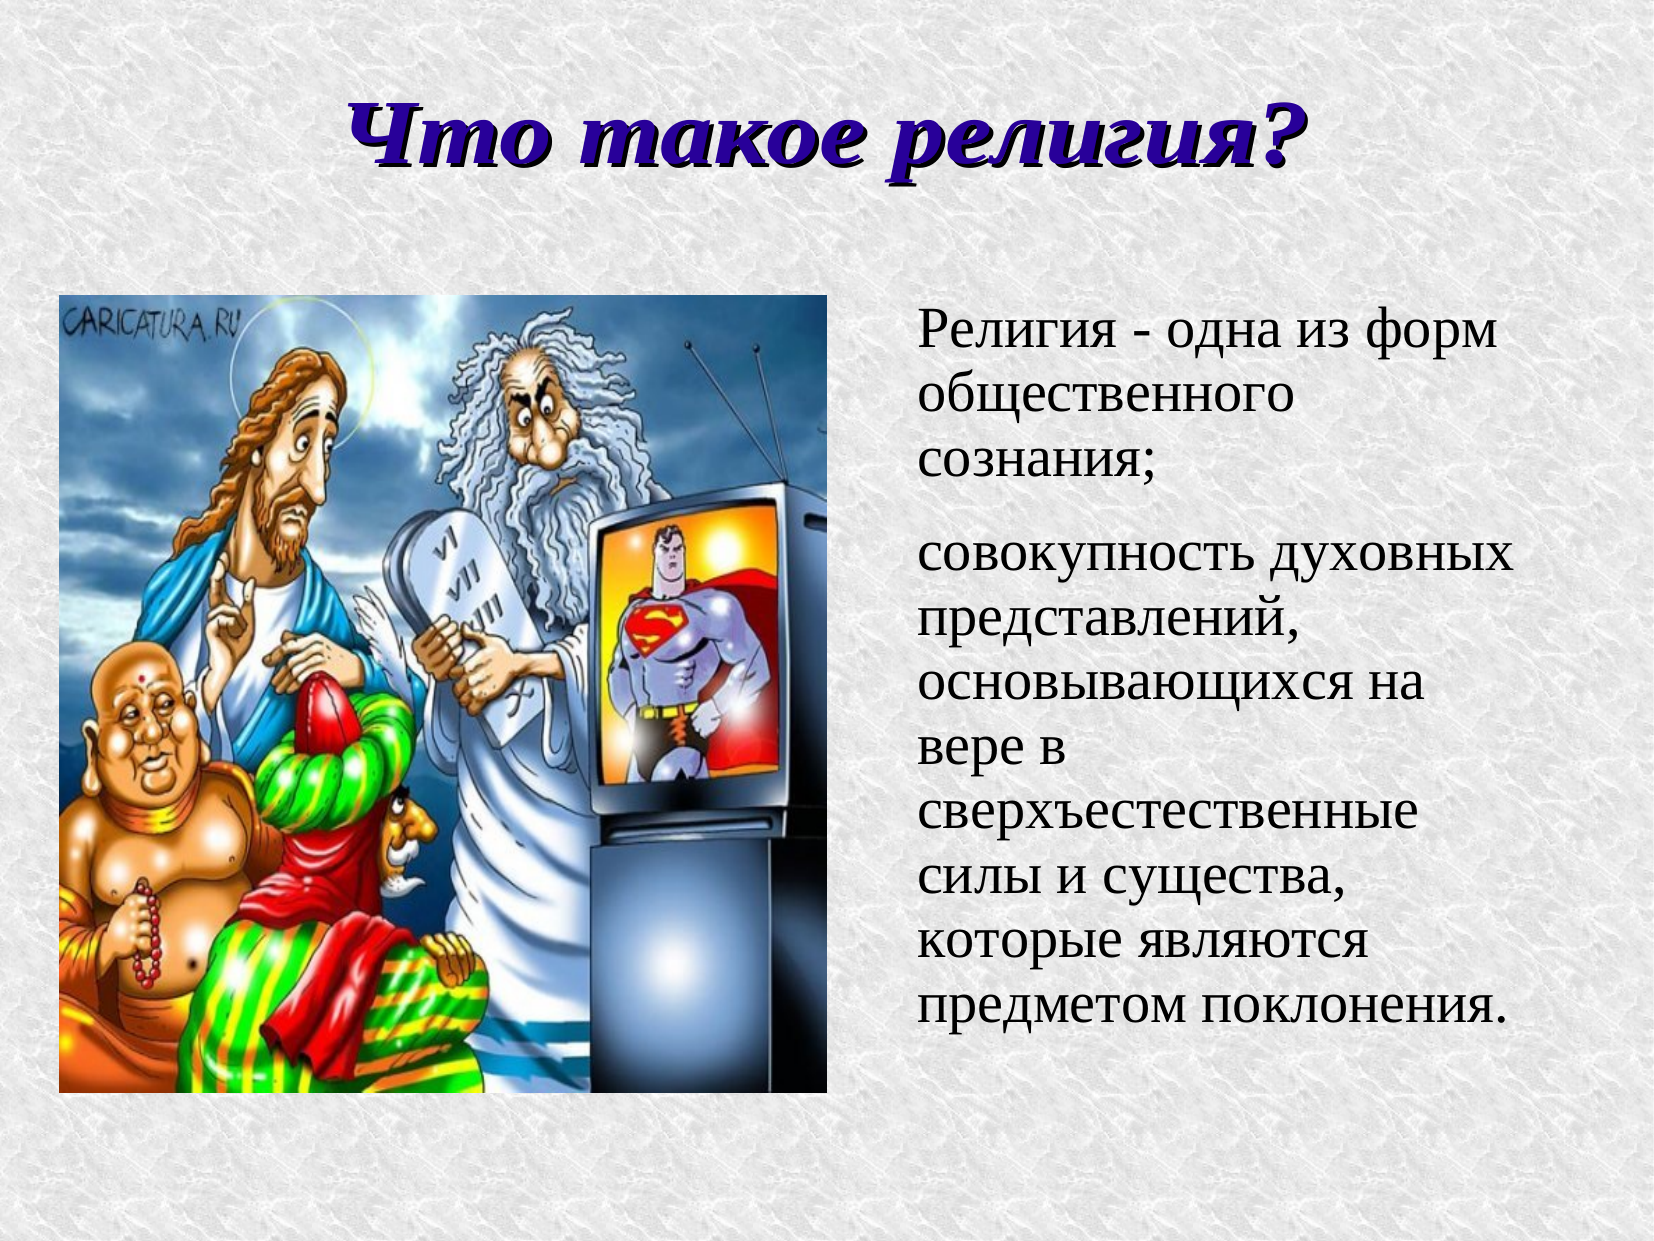

# Что такое религия?
Религия - одна из форм общественного сознания;
совокупность духовных представлений, основывающихся на вере в сверхъестественные силы и существа, которые являются предметом поклонения.